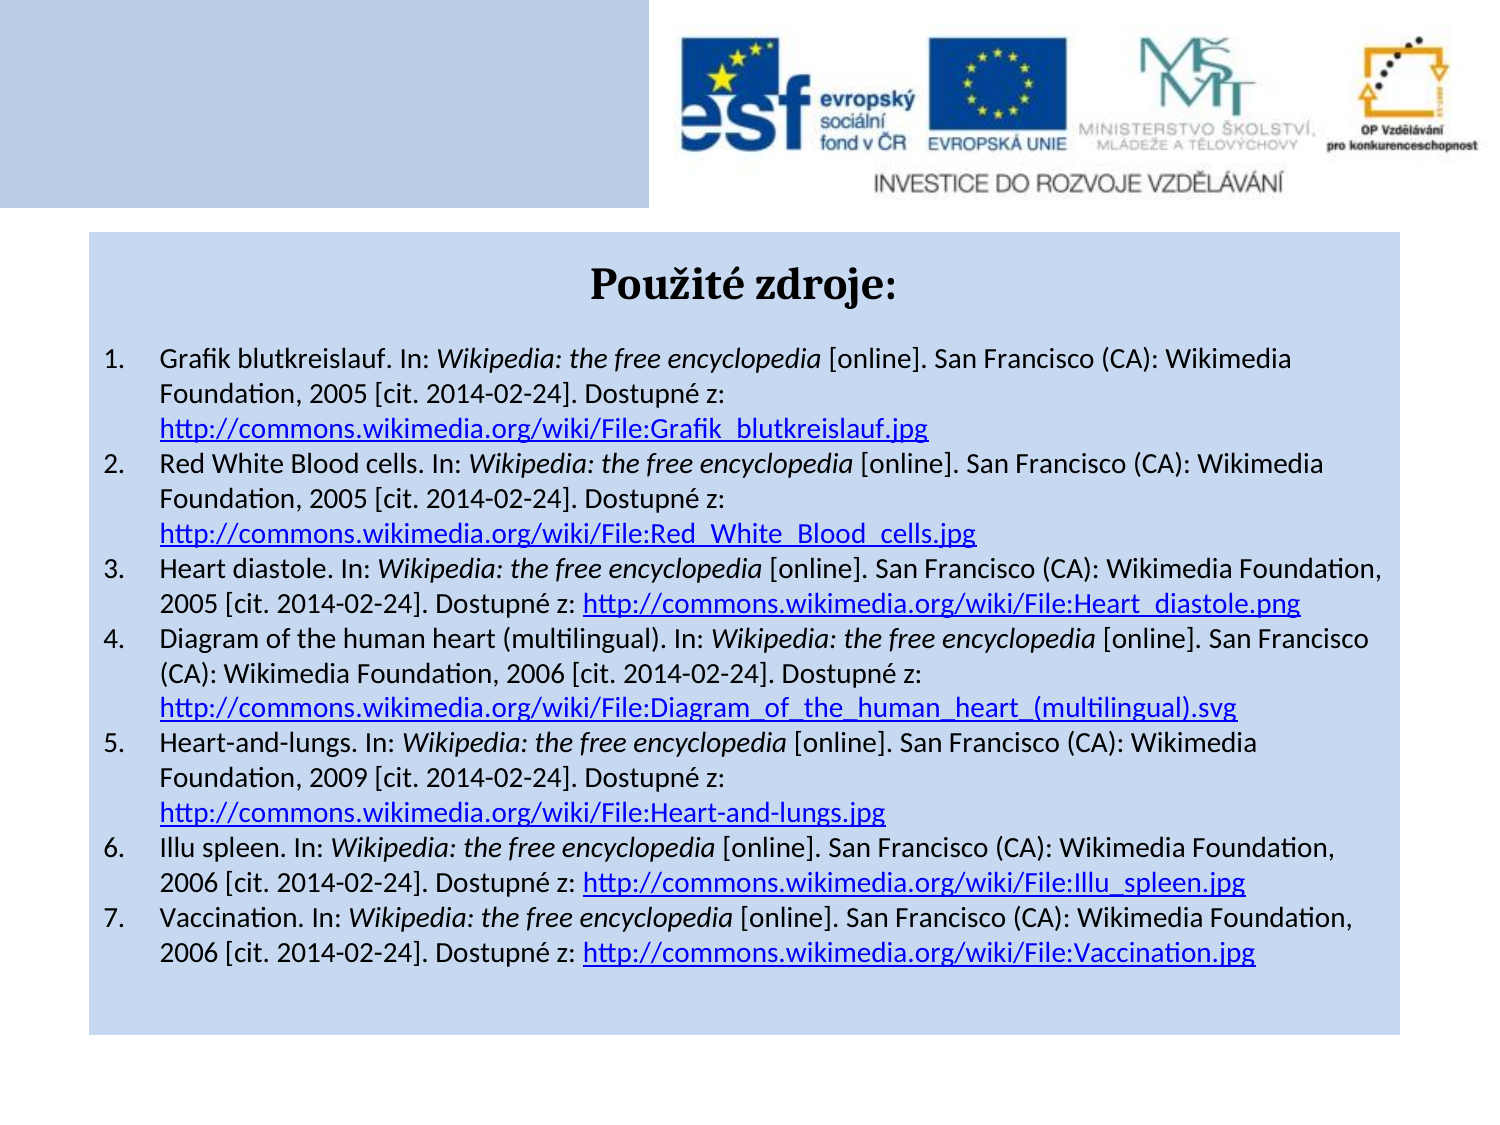

| Použité zdroje: |
| --- |
| Grafik blutkreislauf. In: Wikipedia: the free encyclopedia [online]. San Francisco (CA): Wikimedia Foundation, 2005 [cit. 2014-02-24]. Dostupné z: http://commons.wikimedia.org/wiki/File:Grafik\_blutkreislauf.jpg Red White Blood cells. In: Wikipedia: the free encyclopedia [online]. San Francisco (CA): Wikimedia Foundation, 2005 [cit. 2014-02-24]. Dostupné z: http://commons.wikimedia.org/wiki/File:Red\_White\_Blood\_cells.jpg Heart diastole. In: Wikipedia: the free encyclopedia [online]. San Francisco (CA): Wikimedia Foundation, 2005 [cit. 2014-02-24]. Dostupné z: http://commons.wikimedia.org/wiki/File:Heart\_diastole.png Diagram of the human heart (multilingual). In: Wikipedia: the free encyclopedia [online]. San Francisco (CA): Wikimedia Foundation, 2006 [cit. 2014-02-24]. Dostupné z: http://commons.wikimedia.org/wiki/File:Diagram\_of\_the\_human\_heart\_(multilingual).svg Heart-and-lungs. In: Wikipedia: the free encyclopedia [online]. San Francisco (CA): Wikimedia Foundation, 2009 [cit. 2014-02-24]. Dostupné z: http://commons.wikimedia.org/wiki/File:Heart-and-lungs.jpg Illu spleen. In: Wikipedia: the free encyclopedia [online]. San Francisco (CA): Wikimedia Foundation, 2006 [cit. 2014-02-24]. Dostupné z: http://commons.wikimedia.org/wiki/File:Illu\_spleen.jpg Vaccination. In: Wikipedia: the free encyclopedia [online]. San Francisco (CA): Wikimedia Foundation, 2006 [cit. 2014-02-24]. Dostupné z: http://commons.wikimedia.org/wiki/File:Vaccination.jpg |